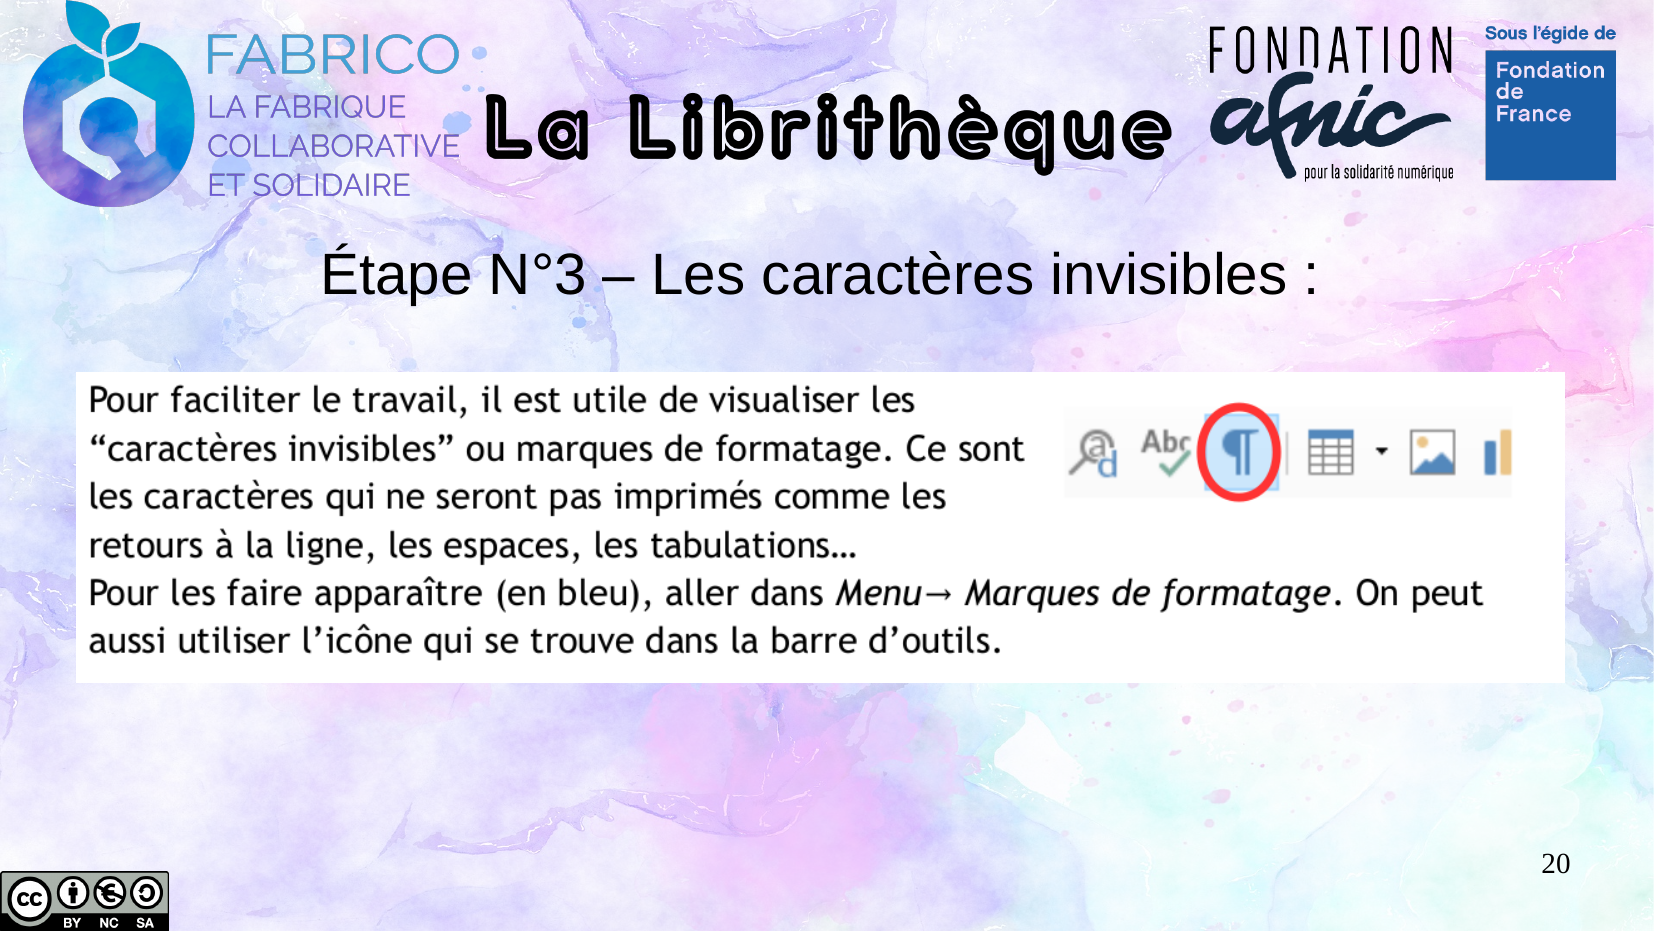

# Étape N°3 – Les caractères invisibles :
20